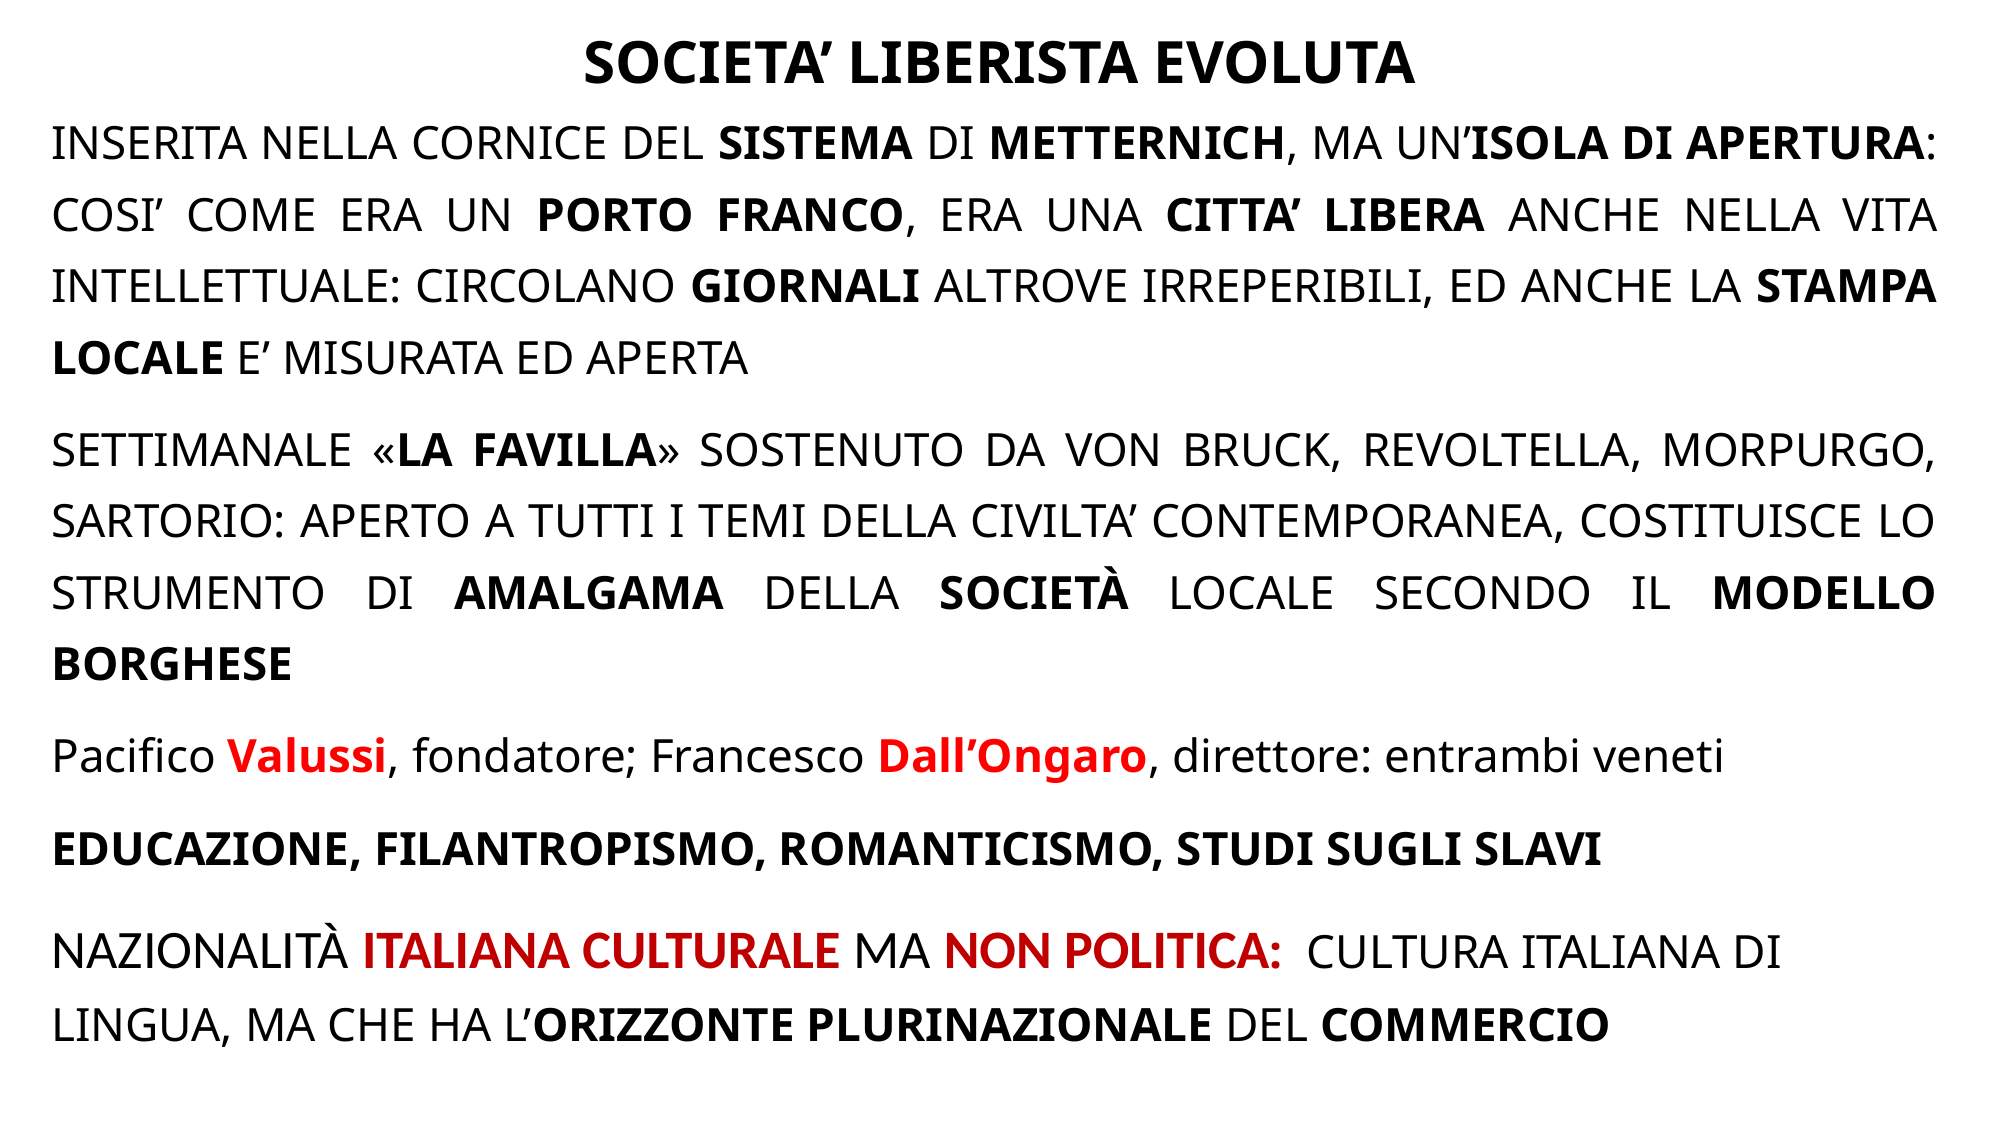

# SOCIETA’ LIBERISTA EVOLUTA
INSERITA NELLA CORNICE DEL SISTEMA DI METTERNICH, MA UN’ISOLA DI APERTURA: COSI’ COME ERA UN PORTO FRANCO, ERA UNA CITTA’ LIBERA ANCHE NELLA VITA INTELLETTUALE: CIRCOLANO GIORNALI ALTROVE IRREPERIBILI, ED ANCHE LA STAMPA LOCALE E’ MISURATA ED APERTA
SETTIMANALE «LA FAVILLA» SOSTENUTO DA VON BRUCK, REVOLTELLA, MORPURGO, SARTORIO: APERTO A TUTTI I TEMI DELLA CIVILTA’ CONTEMPORANEA, COSTITUISCE LO STRUMENTO DI AMALGAMA DELLA SOCIETÀ LOCALE SECONDO IL MODELLO BORGHESE
Pacifico Valussi, fondatore; Francesco Dall’Ongaro, direttore: entrambi veneti
EDUCAZIONE, FILANTROPISMO, ROMANTICISMO, STUDI SUGLI SLAVI
NAZIONALITÀ ITALIANA CULTURALE MA NON POLITICA: CULTURA ITALIANA DI LINGUA, MA CHE HA L’ORIZZONTE PLURINAZIONALE DEL COMMERCIO